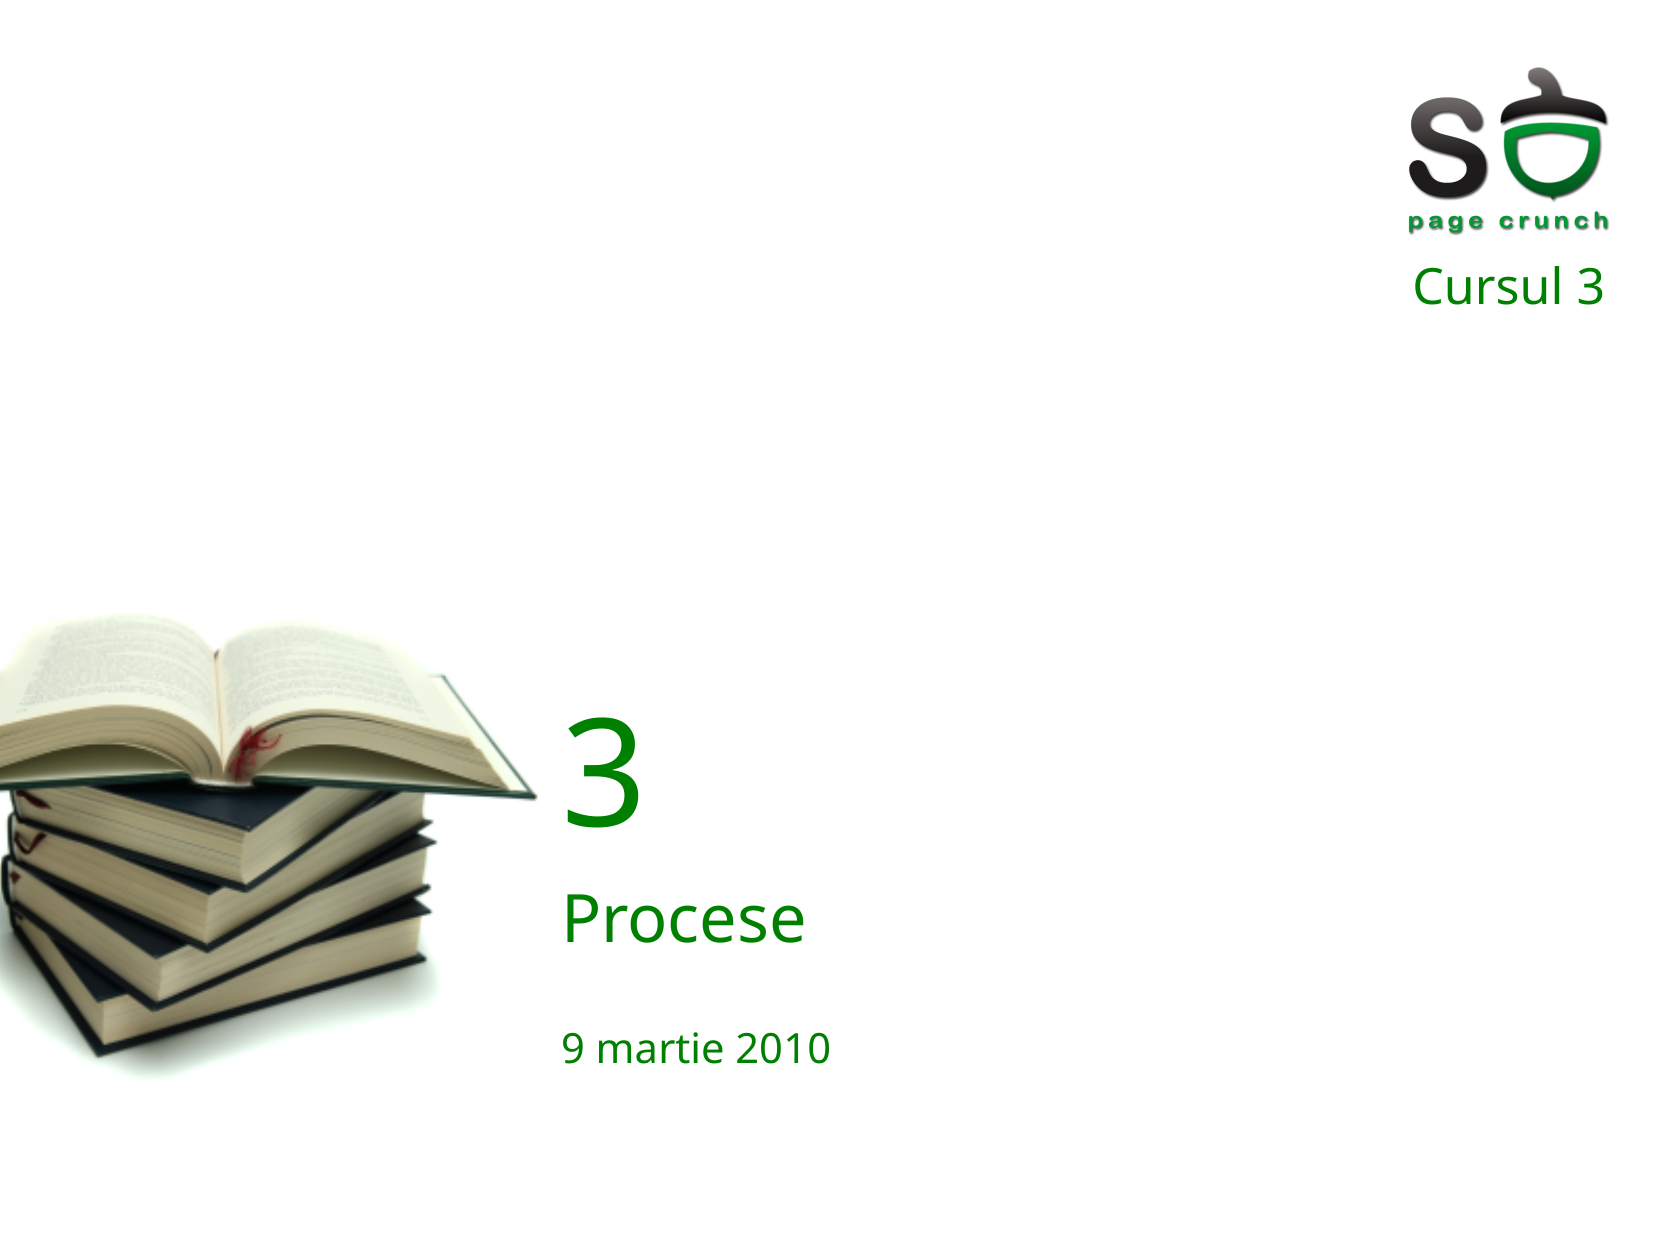

# Cursul 3
3
Procese
9 martie 2010